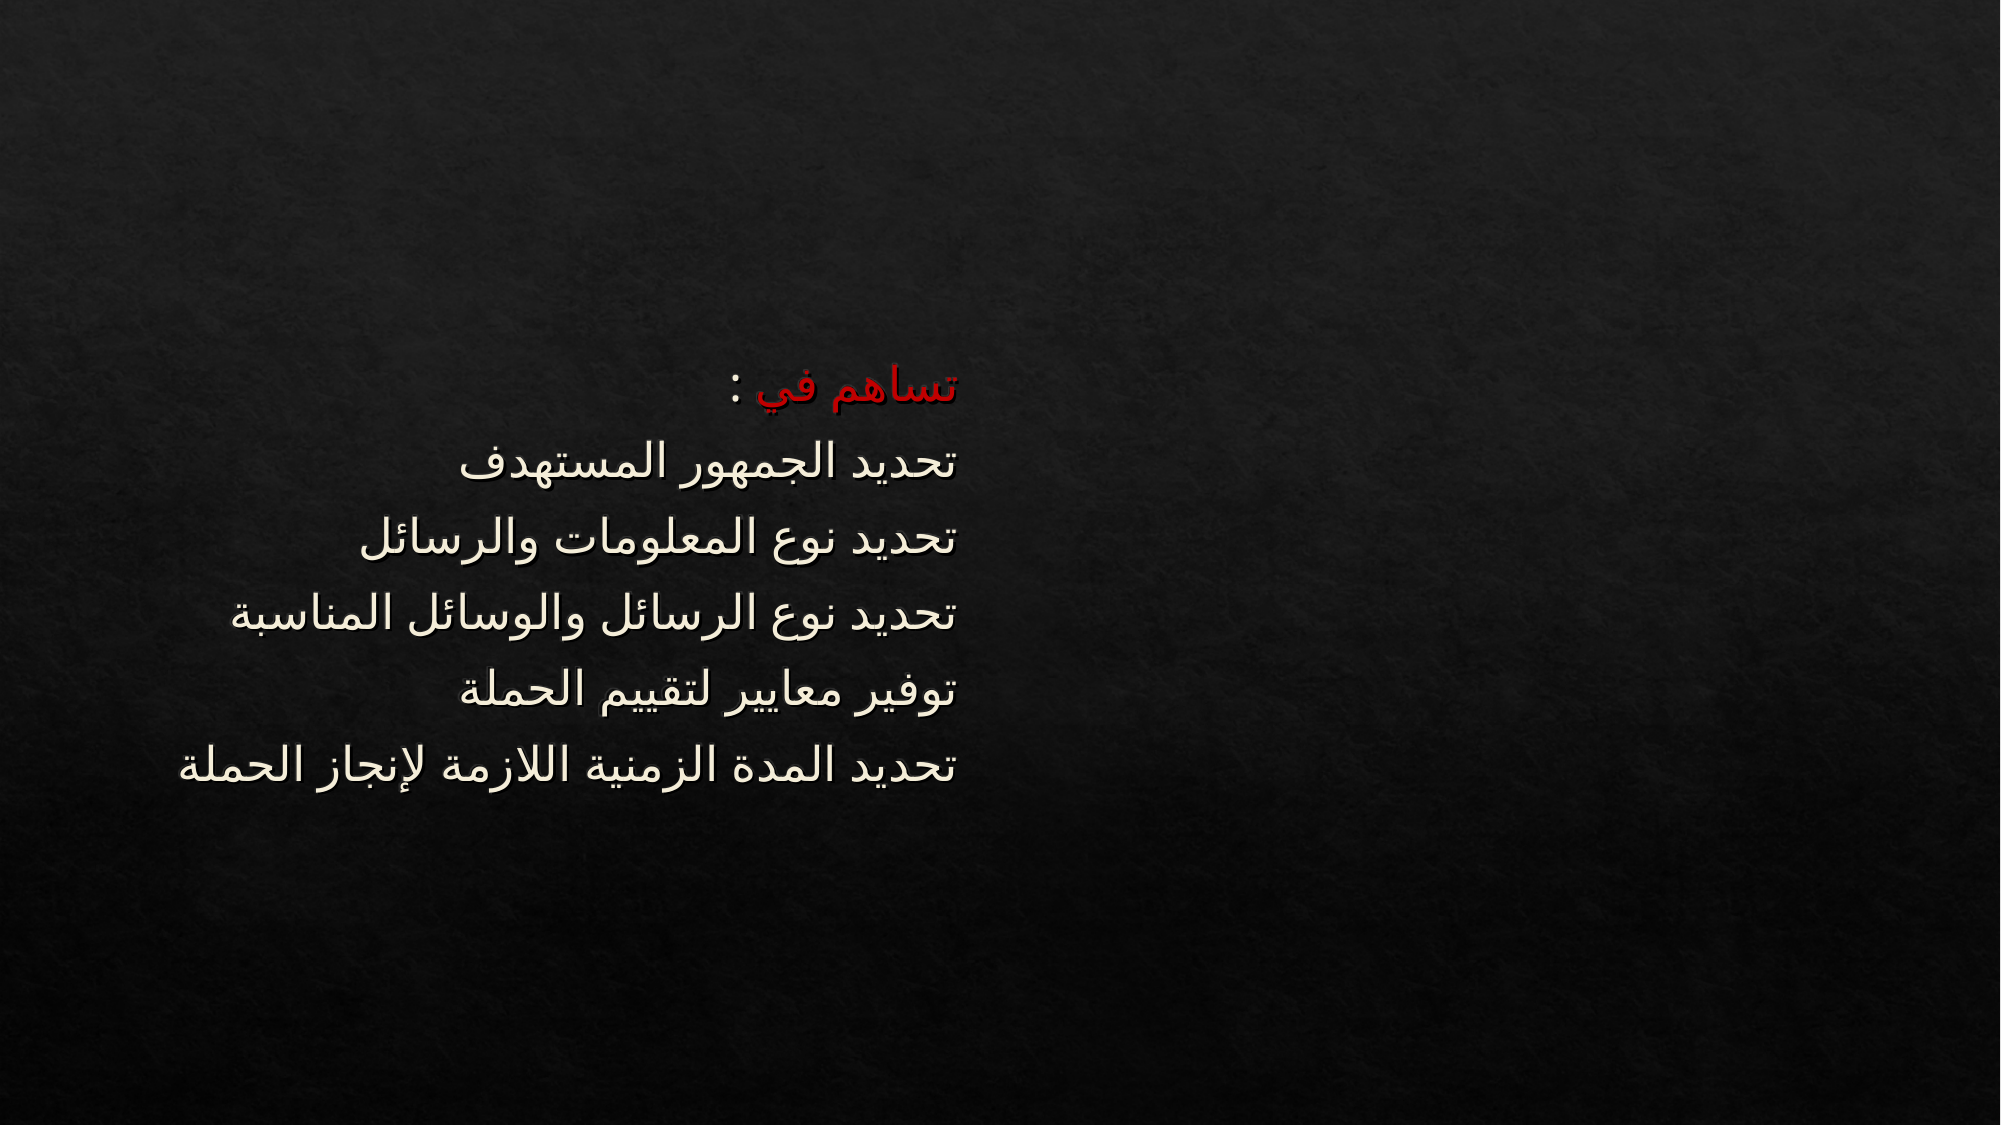

# تساهم في :
تحديد الجمهور المستهدف
تحديد نوع المعلومات والرسائل
تحديد نوع الرسائل والوسائل المناسبة
توفير معايير لتقييم الحملة
تحديد المدة الزمنية اللازمة لإنجاز الحملة